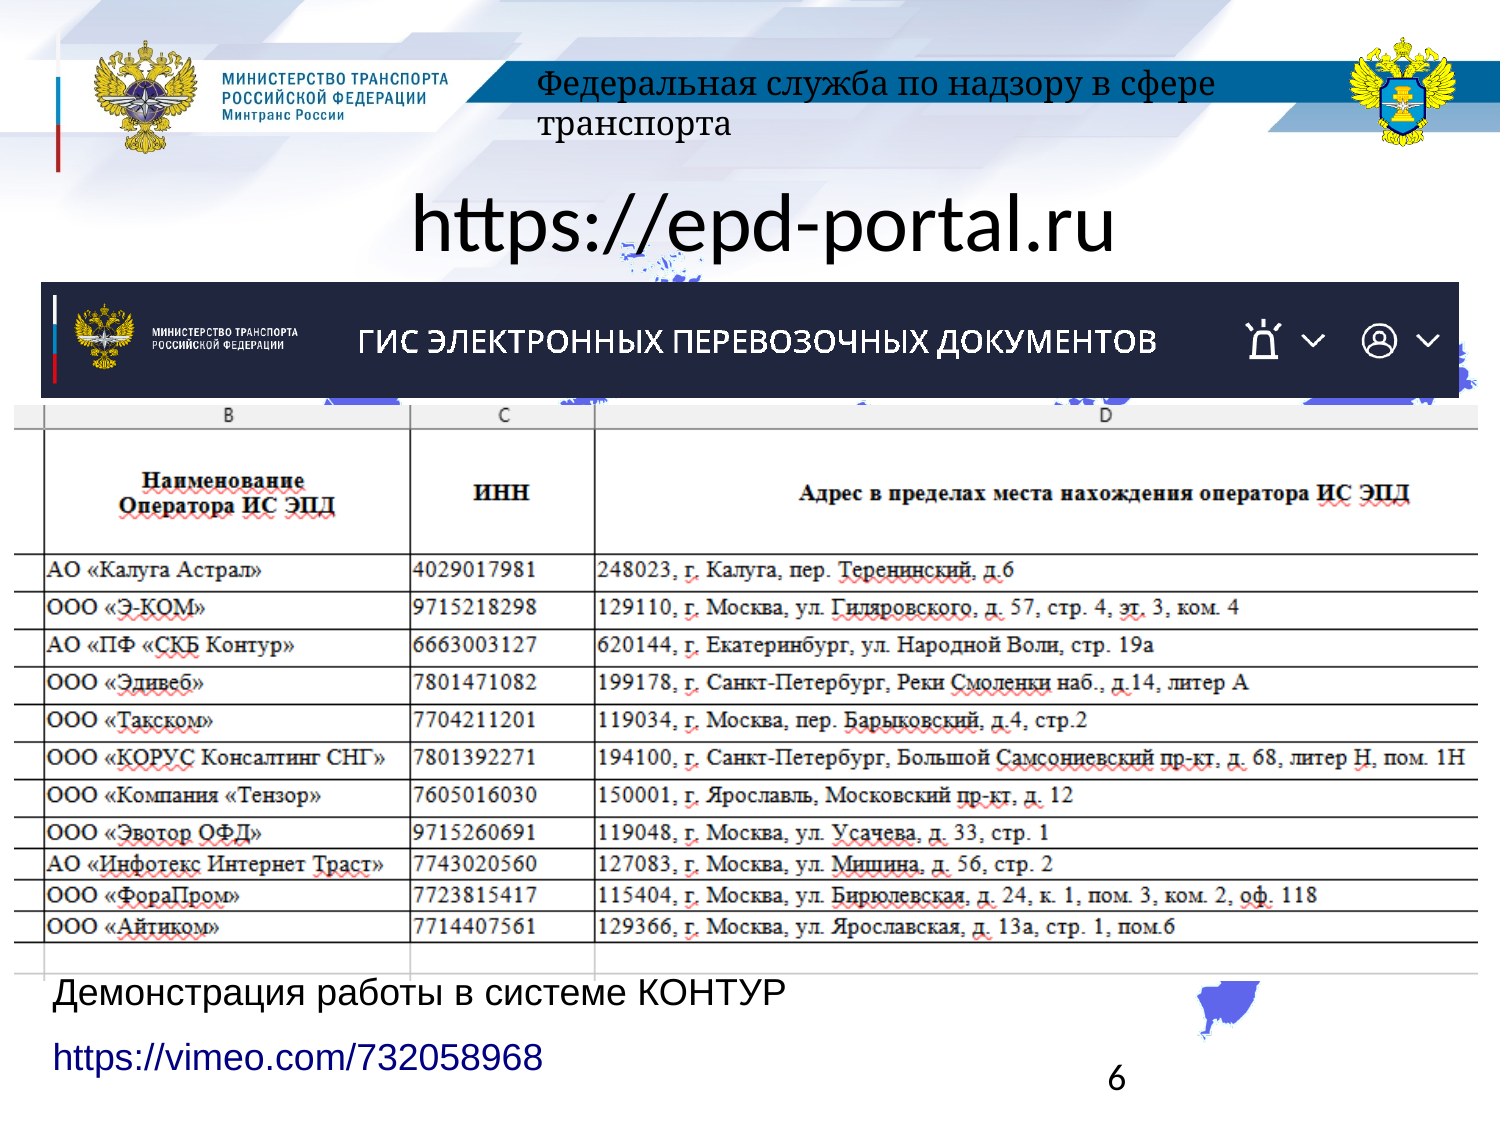

Федеральная служба по надзору в сфере транспорта
https://epd-portal.ru
Демонстрация работы в системе КОНТУР
https://vimeo.com/732058968